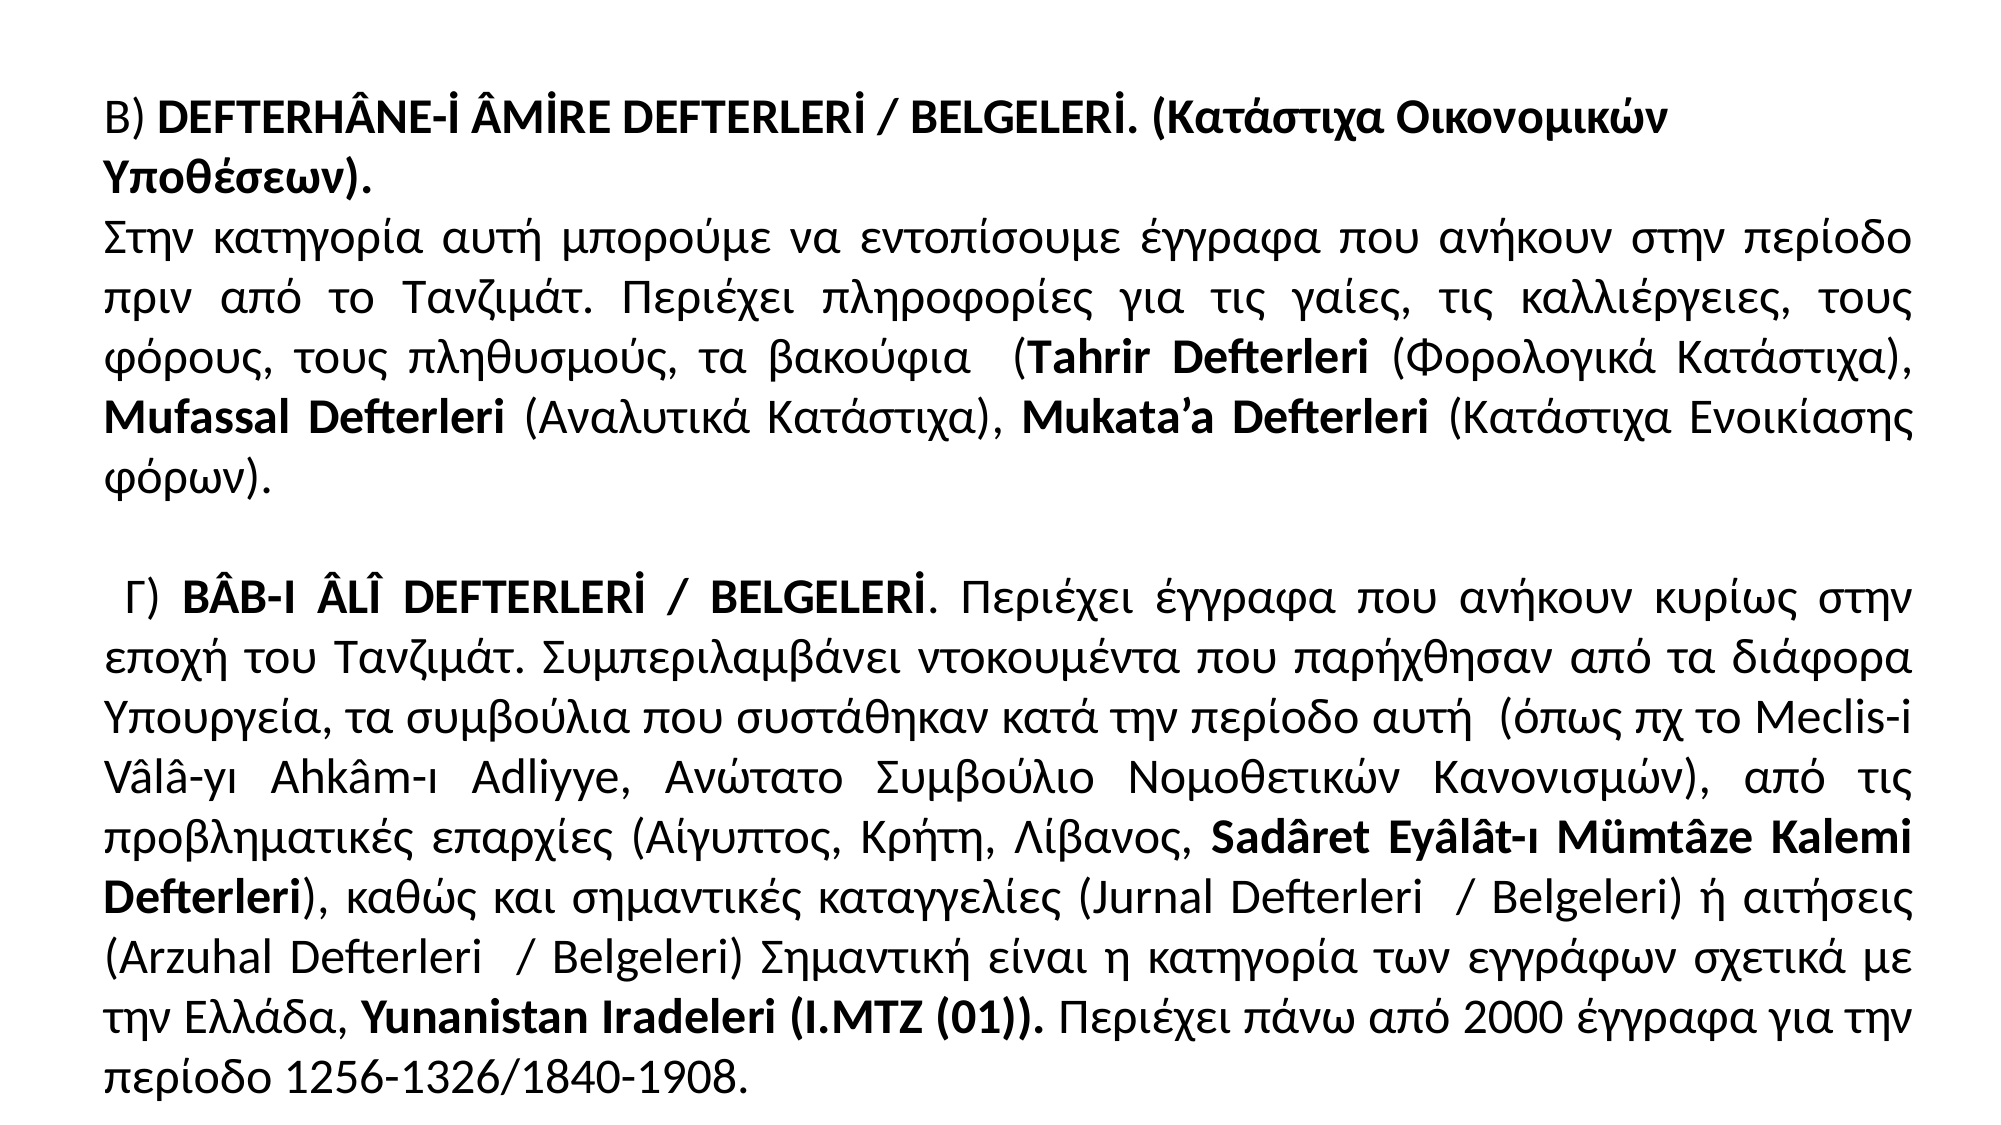

Β) DEFTERHÂNE-İ ÂMİRE DEFTERLERİ / BELGELERİ. (Κατάστιχα Οικονομικών Υποθέσεων).
Στην κατηγορία αυτή μπορούμε να εντοπίσουμε έγγραφα που ανήκουν στην περίοδο πριν από το Τανζιμάτ. Περιέχει πληροφορίες για τις γαίες, τις καλλιέργειες, τους φόρους, τους πληθυσμούς, τα βακούφια (Tahrir Defterleri (Φορολογικά Κατάστιχα), Mufassal Defterleri (Αναλυτικά Κατάστιχα), Mukata’a Defterleri (Κατάστιχα Ενοικίασης φόρων).
 Γ) BÂB-I ÂLÎ DEFTERLERİ / BELGELERİ. Περιέχει έγγραφα που ανήκουν κυρίως στην εποχή του Τανζιμάτ. Συμπεριλαμβάνει ντοκουμέντα που παρήχθησαν από τα διάφορα Υπουργεία, τα συμβούλια που συστάθηκαν κατά την περίοδο αυτή (όπως πχ το Meclis-i Vâlâ-yı Ahkâm-ı Adliyye, Ανώτατο Συμβούλιο Νομοθετικών Κανονισμών), από τις προβληματικές επαρχίες (Αίγυπτος, Κρήτη, Λίβανος, Sadâret Eyâlât-ı Mümtâze Kalemi Defterleri), καθώς και σημαντικές καταγγελίες (Jurnal Defterleri / Belgeleri) ή αιτήσεις (Arzuhal Defterleri / Belgeleri) Σημαντική είναι η κατηγορία των εγγράφων σχετικά με την Ελλάδα, Yunanistan Iradeleri (I.MTZ (01)). Περιέχει πάνω από 2000 έγγραφα για την περίοδο 1256-1326/1840-1908.